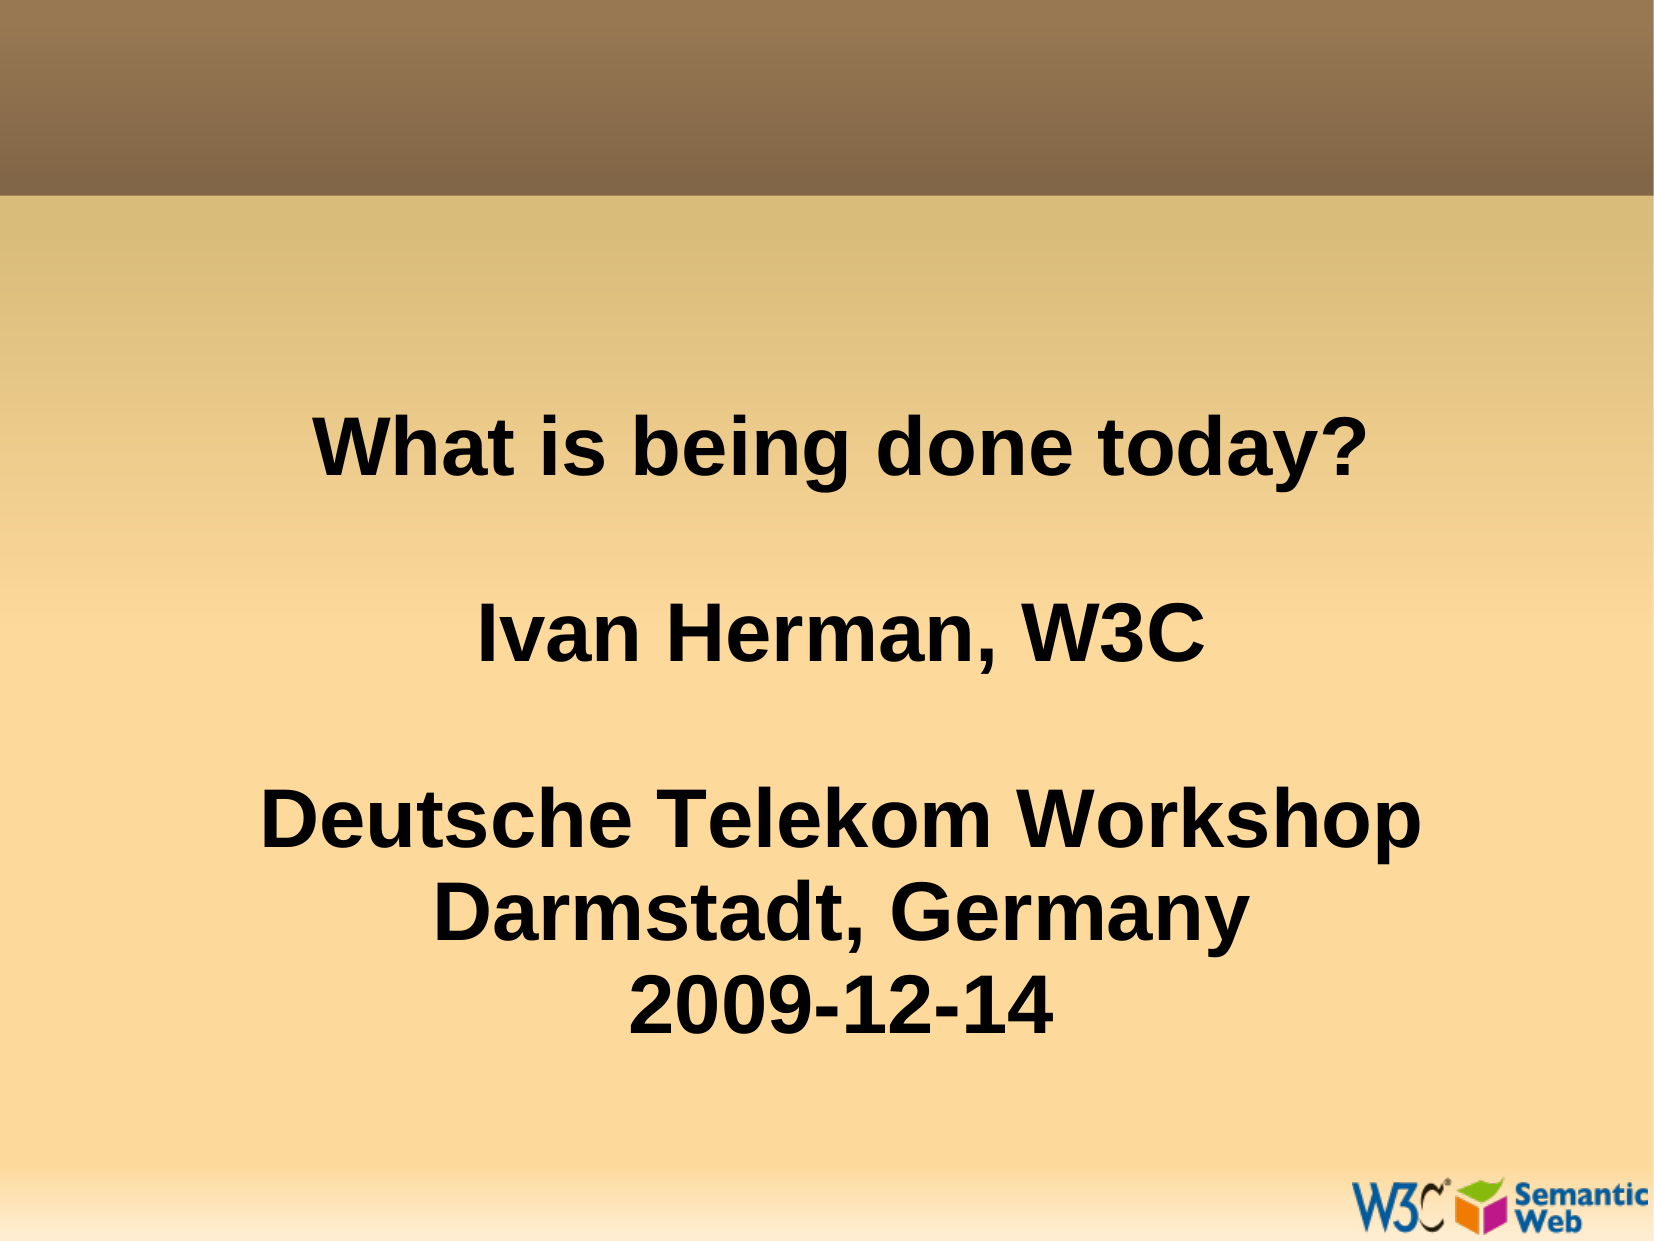

# What is being done today? Ivan Herman, W3C Deutsche Telekom Workshop Darmstadt, Germany 2009-12-14